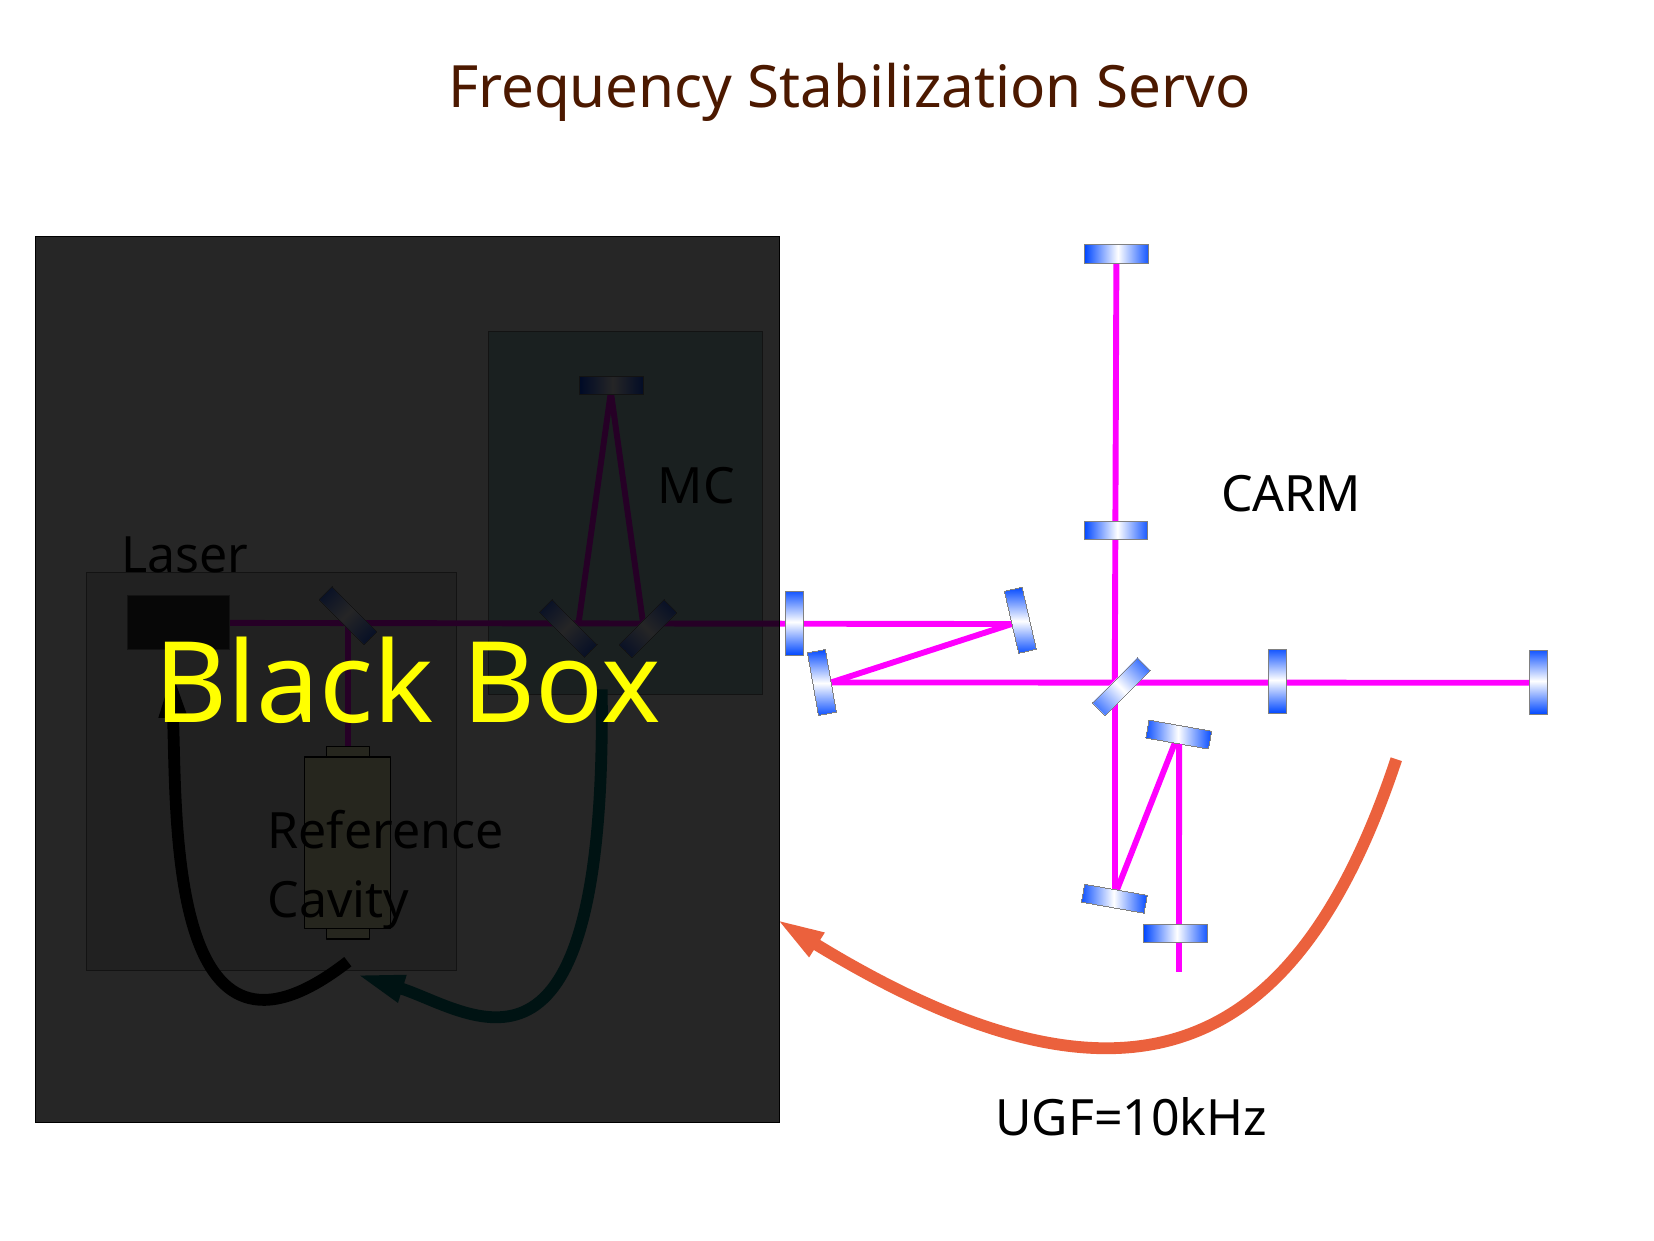

Frequency Stabilization Servo
Black Box
MC
CARM
Laser
Reference
Cavity
UGF=10kHz